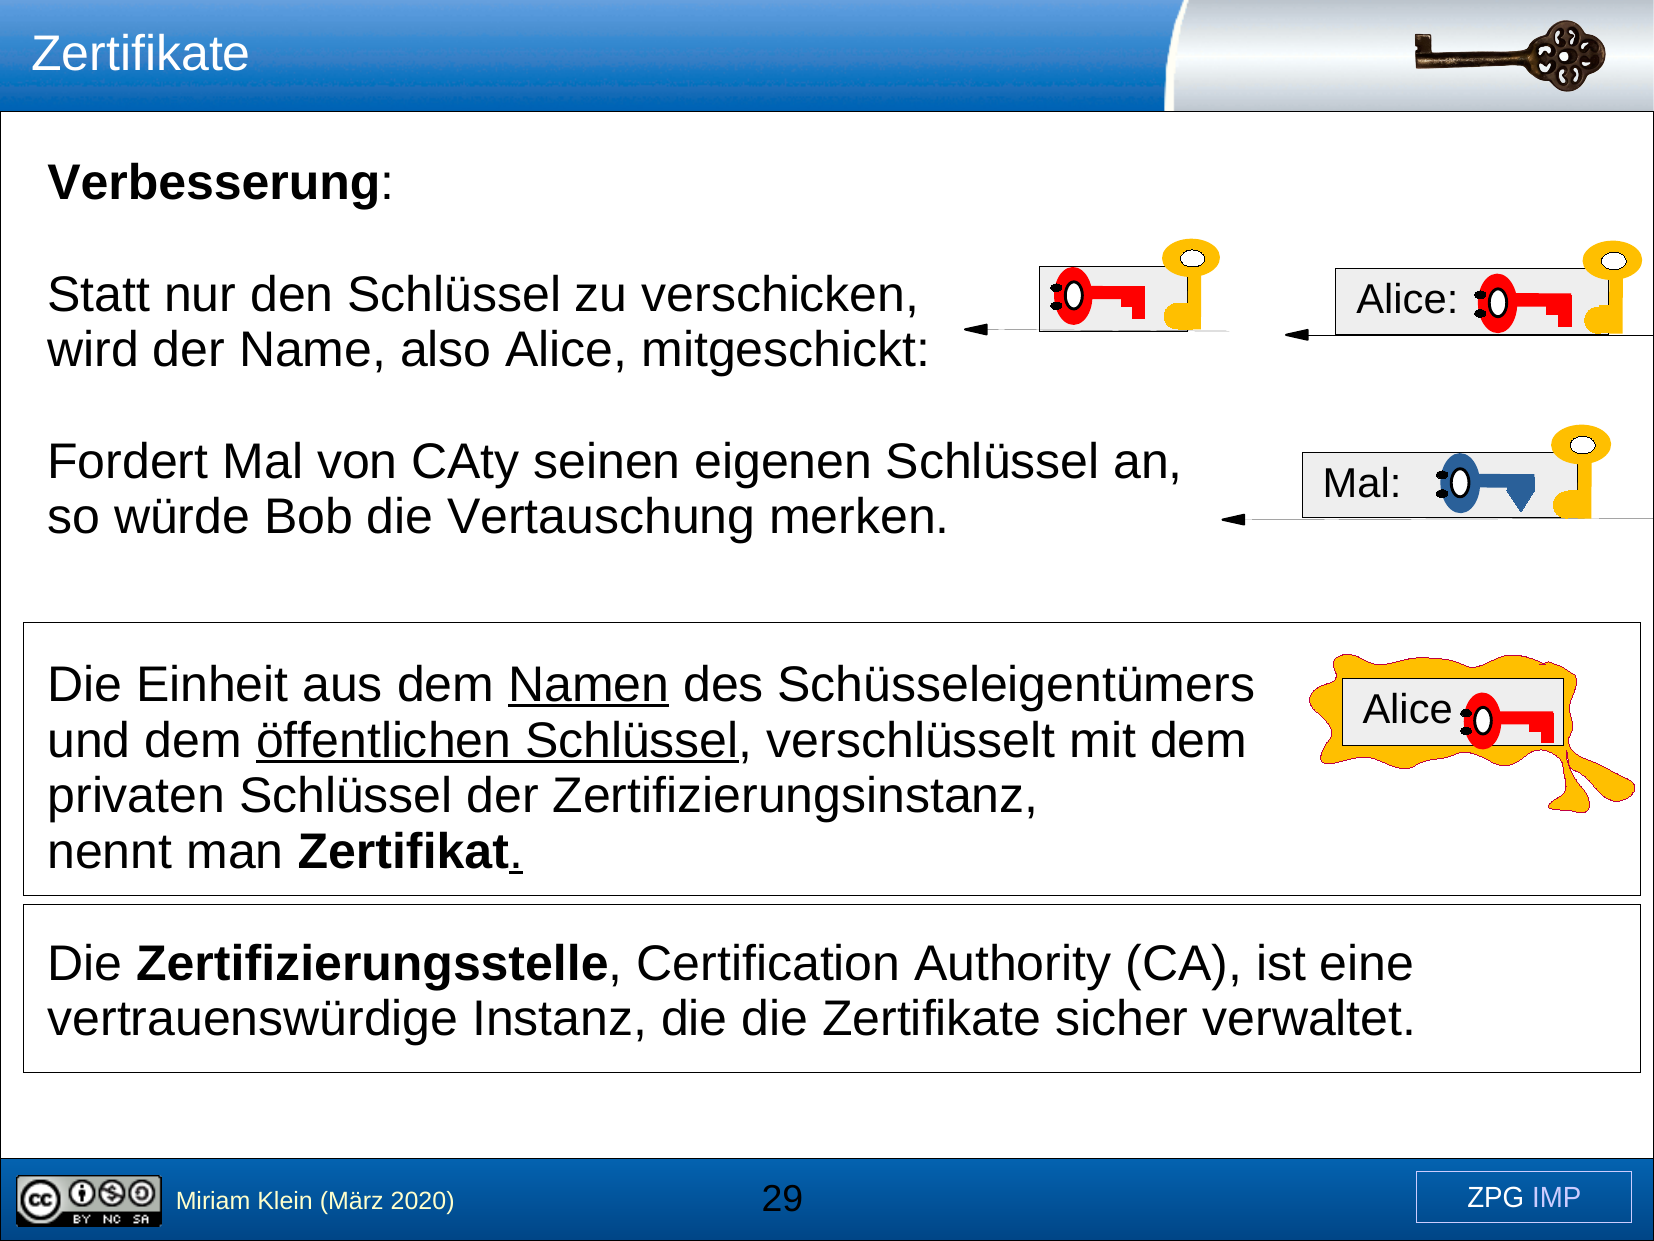

# Zertifikate
Verbesserung:
Statt nur den Schlüssel zu verschicken,
wird der Name, also Alice, mitgeschickt:
Fordert Mal von CAty seinen eigenen Schlüssel an,
so würde Bob die Vertauschung merken.
Die Einheit aus dem Namen des Schüsseleigentümers
und dem öffentlichen Schlüssel, verschlüsselt mit dem
privaten Schlüssel der Zertifizierungsinstanz,
nennt man Zertifikat.
Die Zertifizierungsstelle, Certification Authority (CA), ist eine vertrauenswürdige Instanz, die die Zertifikate sicher verwaltet.
 Alice:
 Mal:
 Alice
29